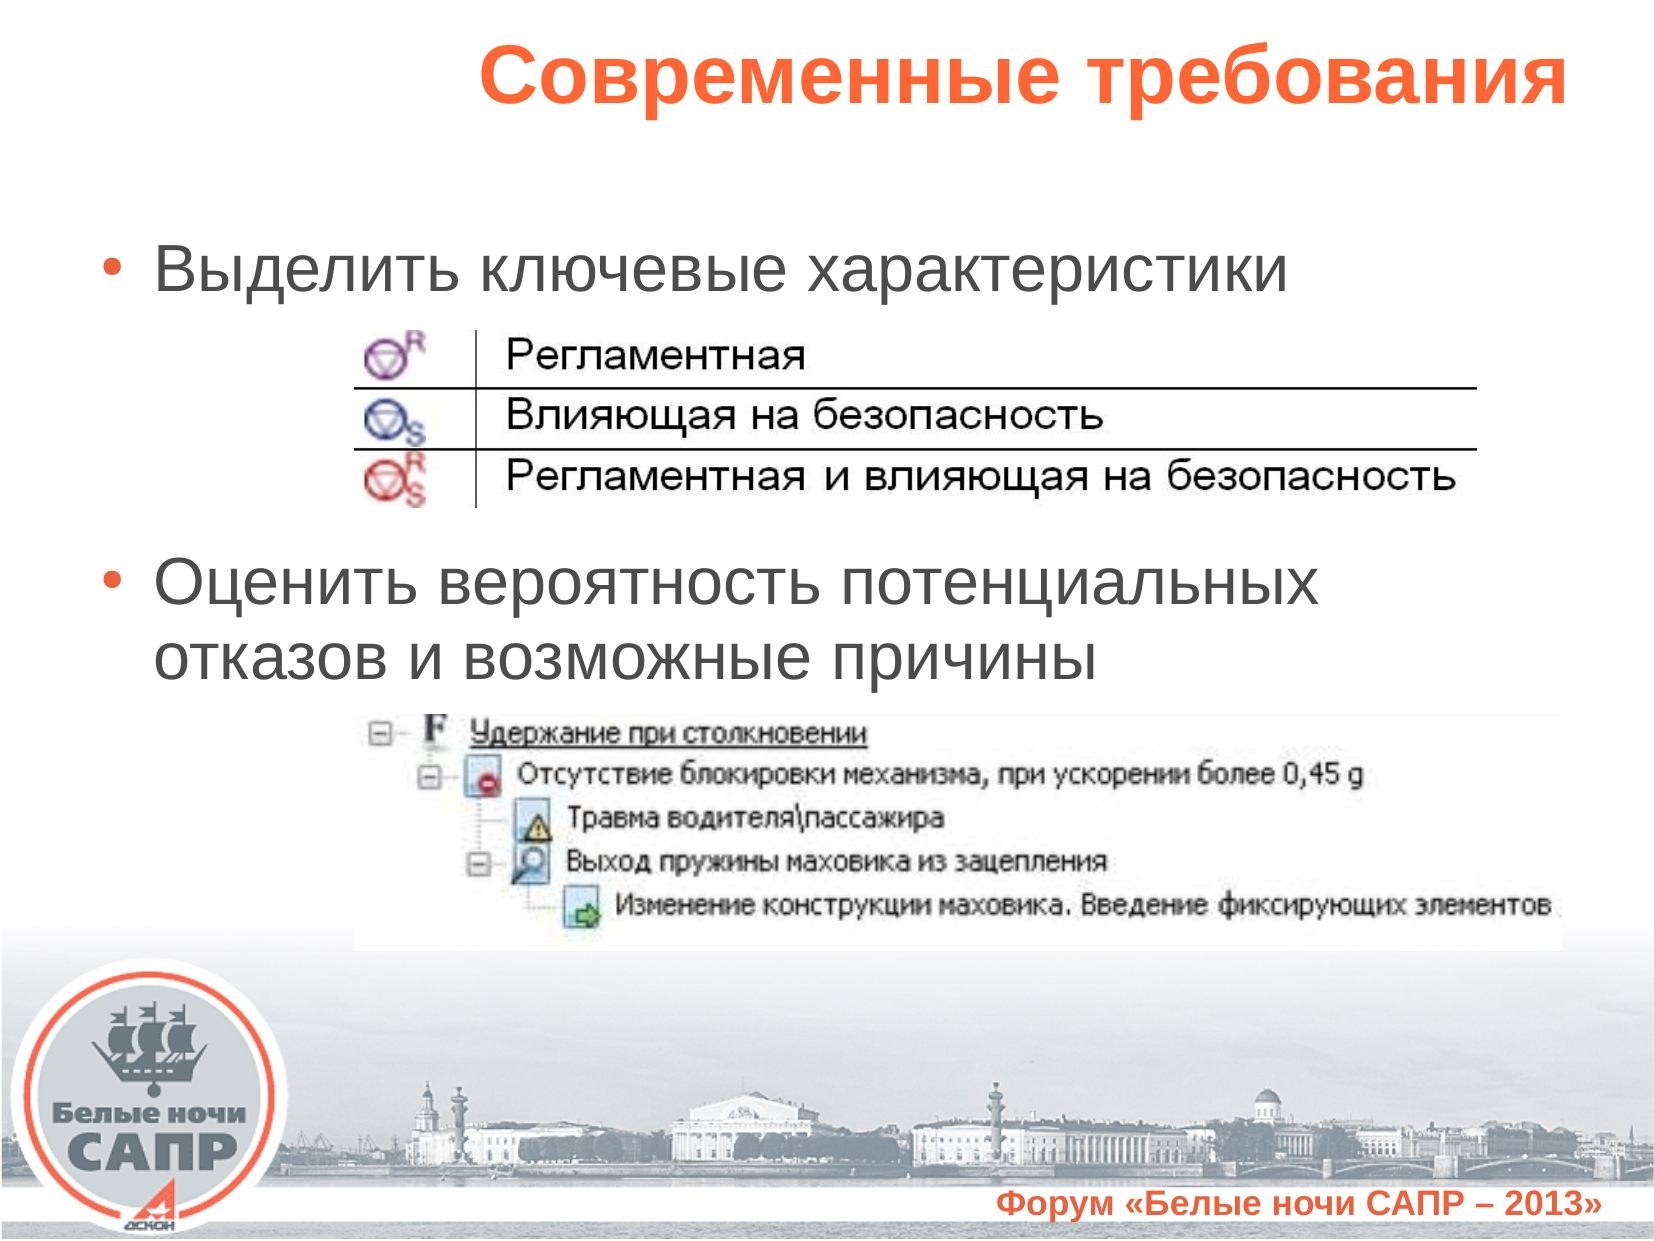

# Современные требования
Выделить ключевые характеристики
Оценить вероятность потенциальных отказов и возможные причины